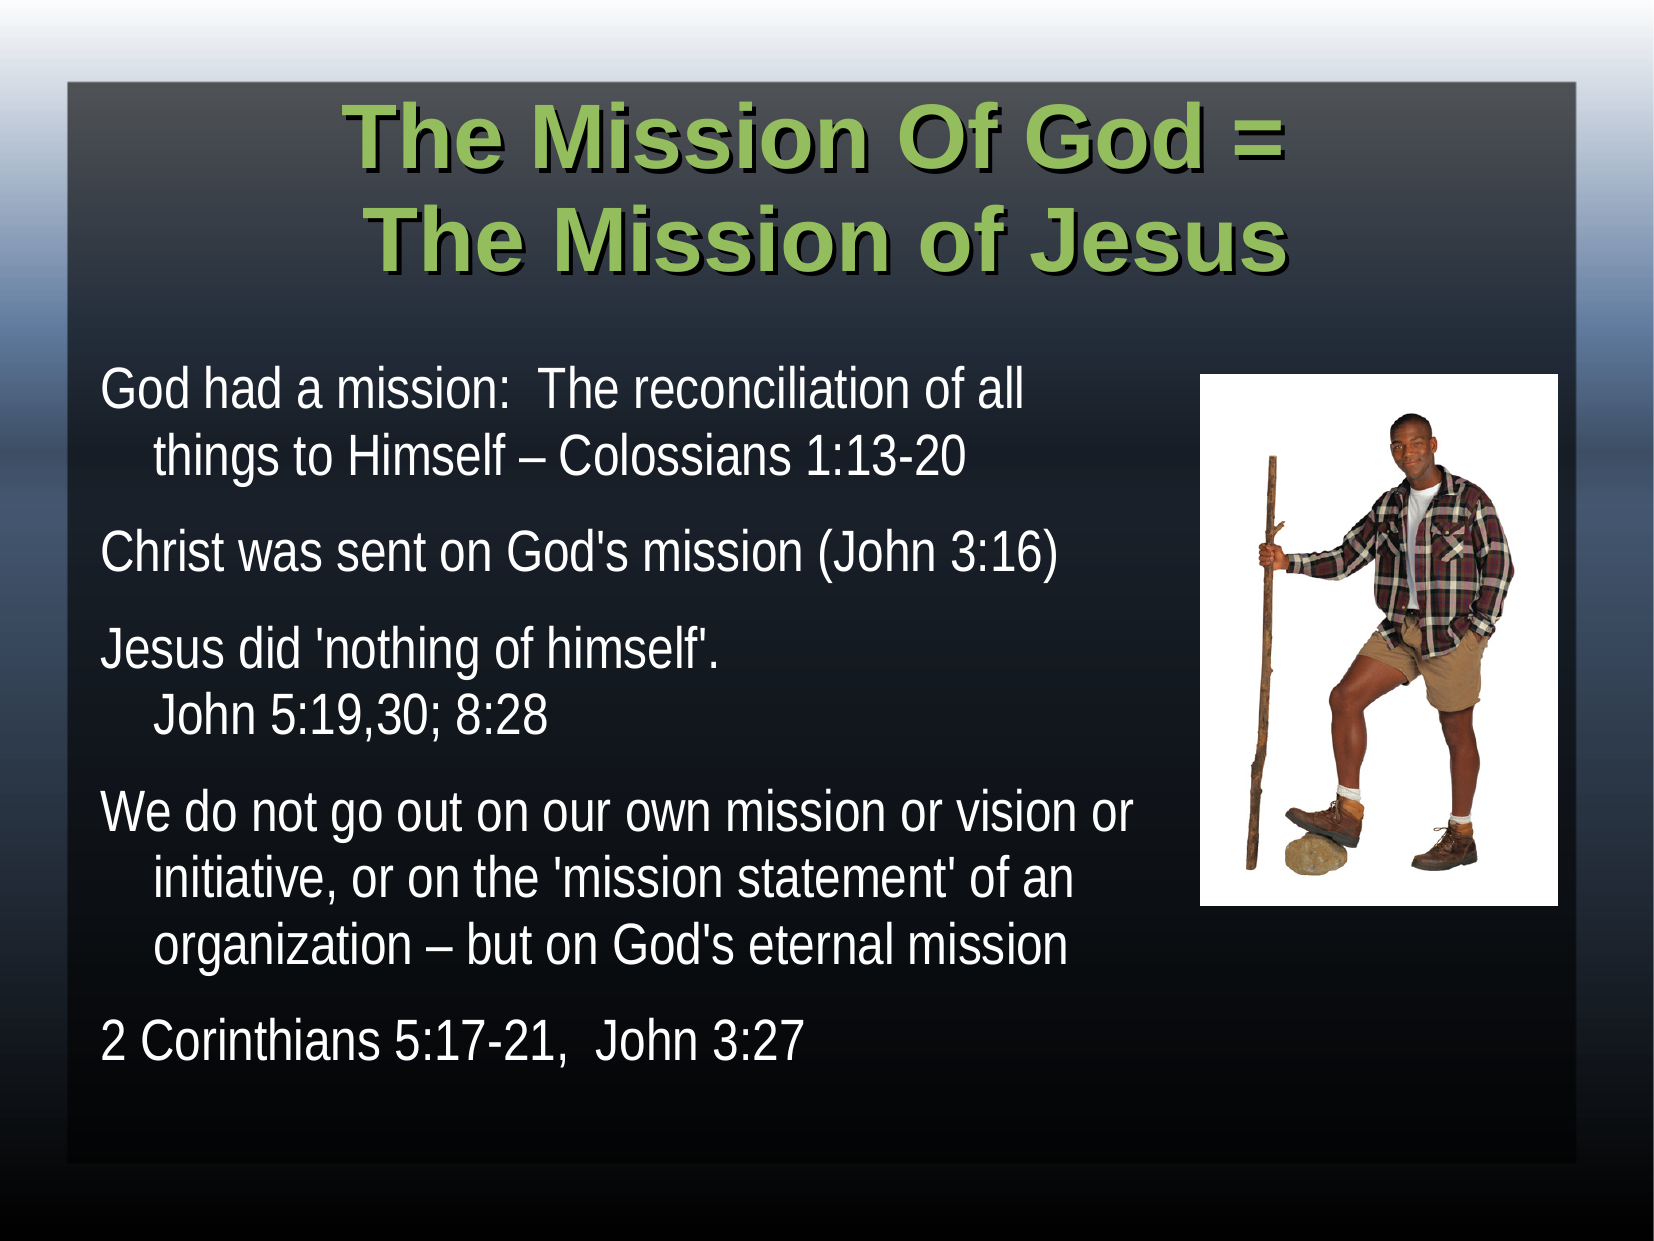

# The Mission Of God = The Mission of Jesus
God had a mission: The reconciliation of all things to Himself – Colossians 1:13-20
Christ was sent on God's mission (John 3:16)
Jesus did 'nothing of himself'.
John 5:19,30; 8:28
We do not go out on our own mission or vision or initiative, or on the 'mission statement' of an organization – but on God's eternal mission
2 Corinthians 5:17-21, John 3:27